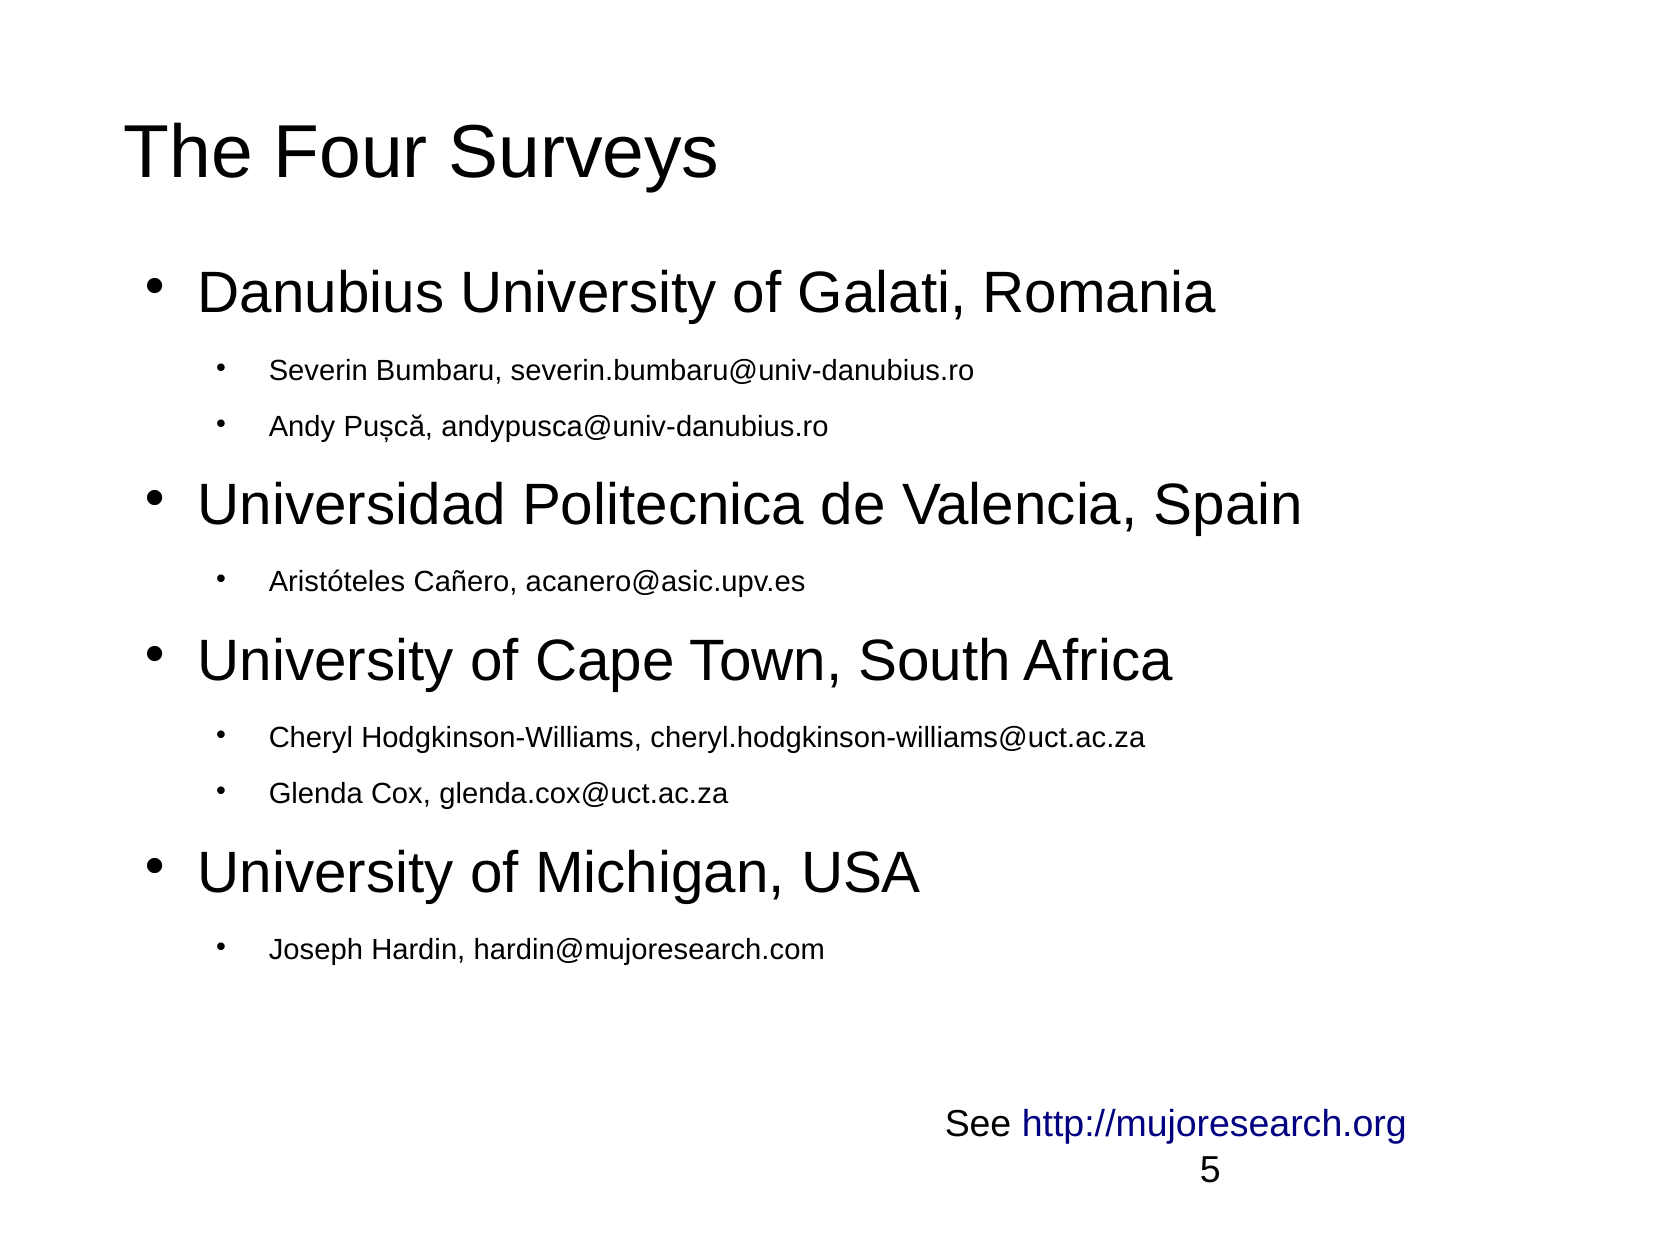

The Four Surveys
Danubius University of Galati, Romania
Severin Bumbaru, severin.bumbaru@univ-danubius.ro
Andy Pușcă, andypusca@univ-danubius.ro
Universidad Politecnica de Valencia, Spain
Aristóteles Cañero, acanero@asic.upv.es
University of Cape Town, South Africa
Cheryl Hodgkinson-Williams, cheryl.hodgkinson-williams@uct.ac.za
Glenda Cox, glenda.cox@uct.ac.za
University of Michigan, USA
Joseph Hardin, hardin@mujoresearch.com
See http://mujoresearch.org